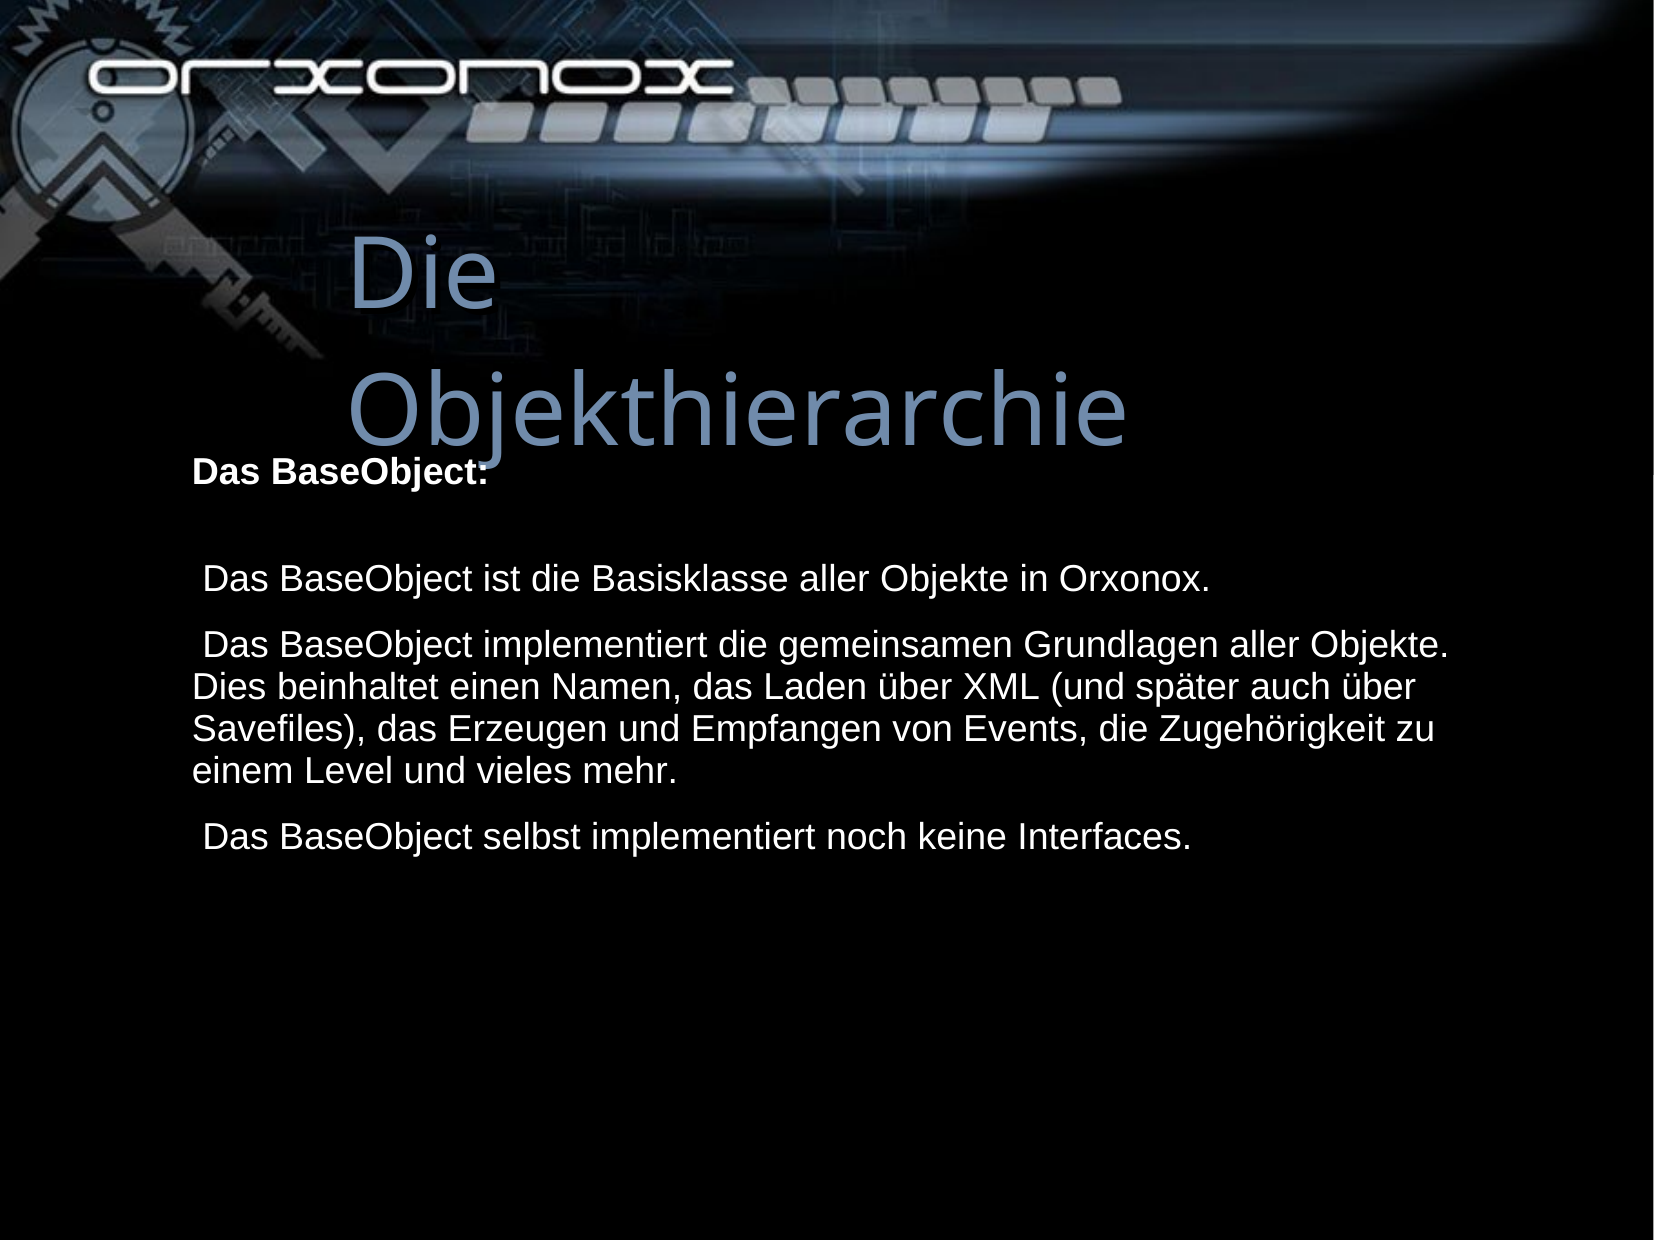

Die Objekthierarchie
Das BaseObject:
 Das BaseObject ist die Basisklasse aller Objekte in Orxonox.
 Das BaseObject implementiert die gemeinsamen Grundlagen aller Objekte. Dies beinhaltet einen Namen, das Laden über XML (und später auch über Savefiles), das Erzeugen und Empfangen von Events, die Zugehörigkeit zu einem Level und vieles mehr.
 Das BaseObject selbst implementiert noch keine Interfaces.